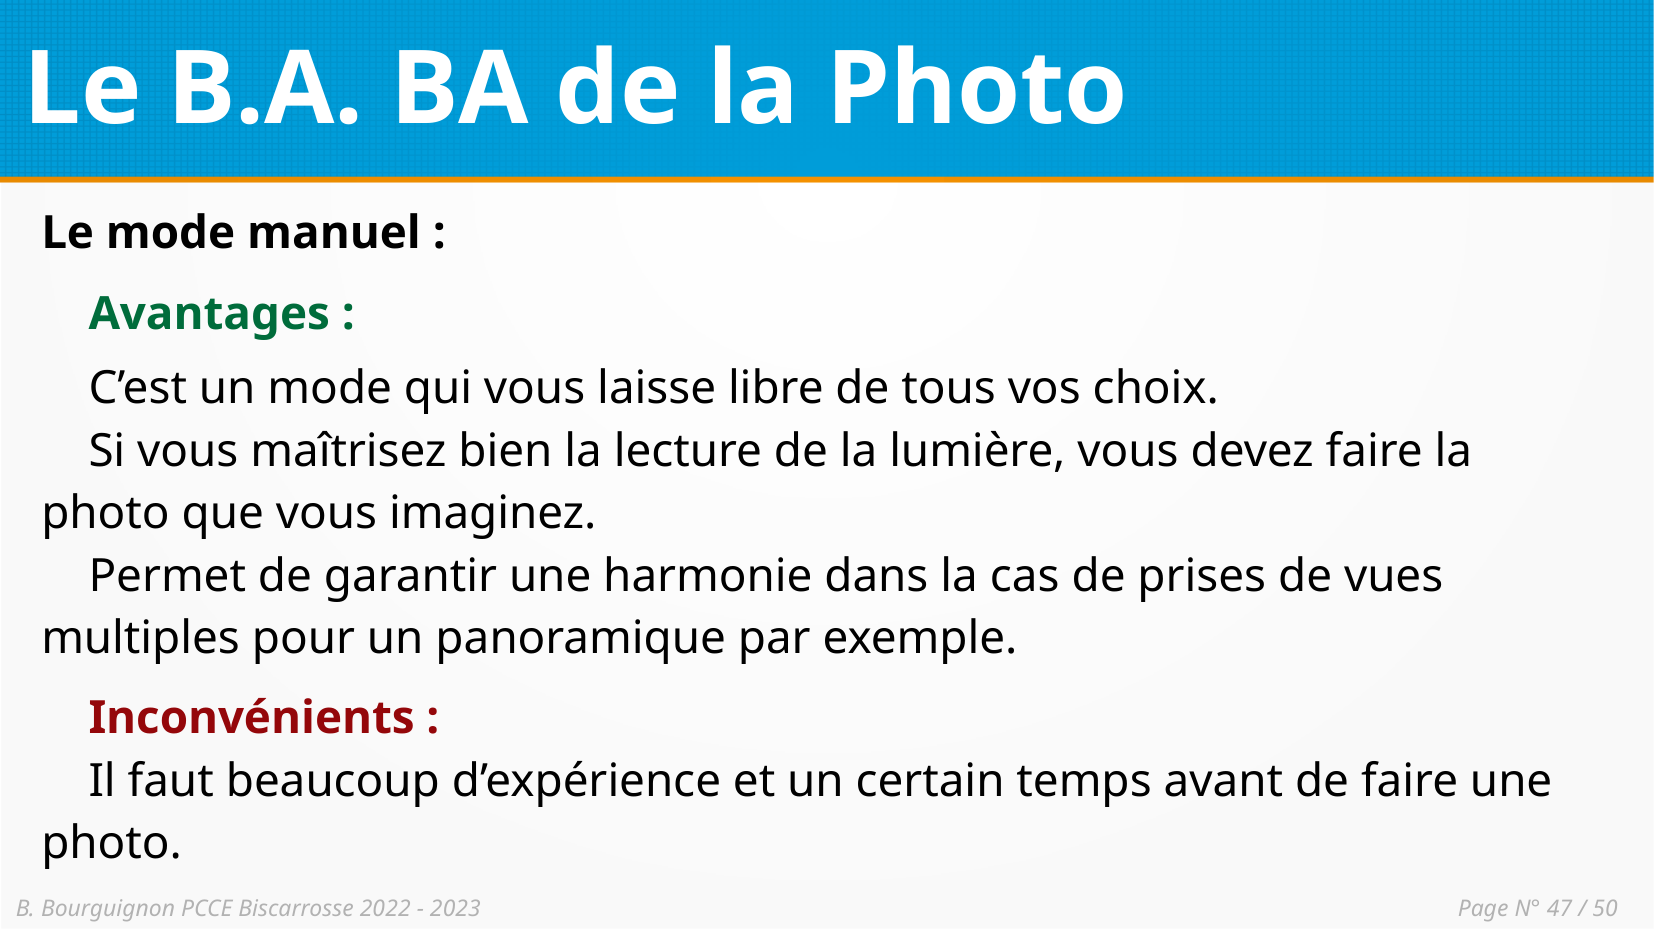

# Le B.A. BA de la Photo
Le mode manuel :
Avantages :
C’est un mode qui vous laisse libre de tous vos choix.
Si vous maîtrisez bien la lecture de la lumière, vous devez faire la photo que vous imaginez.
Permet de garantir une harmonie dans la cas de prises de vues multiples pour un panoramique par exemple.
Inconvénients :
Il faut beaucoup d’expérience et un certain temps avant de faire une photo.